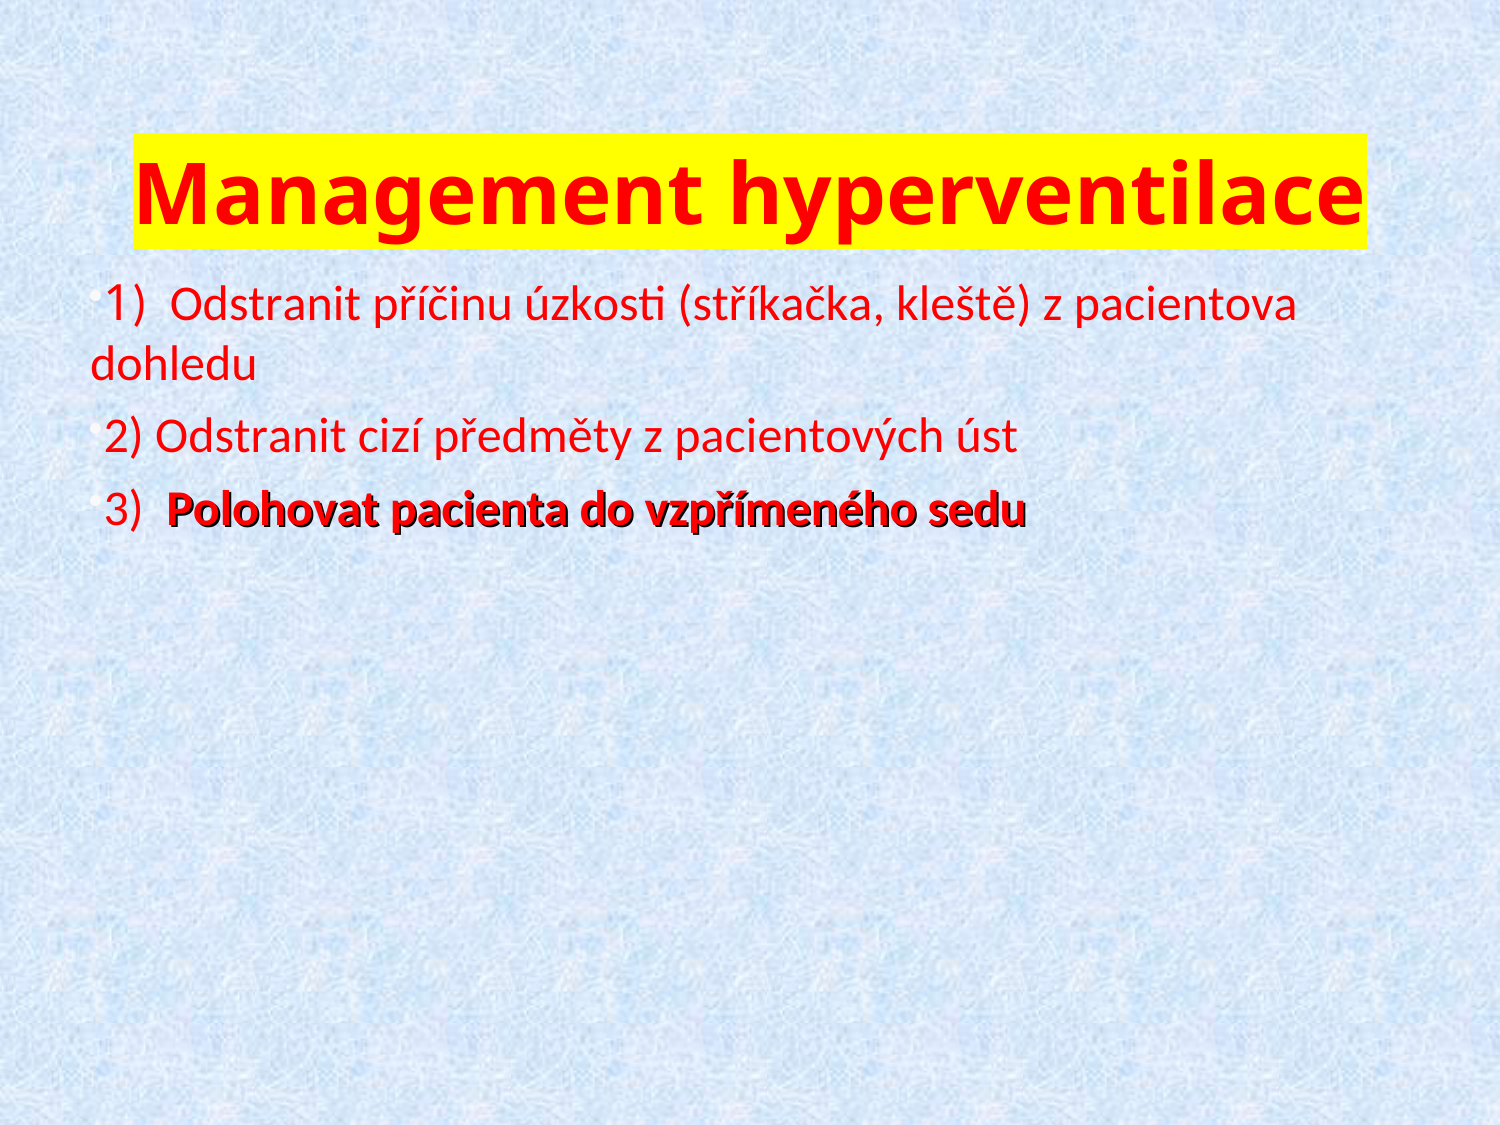

# Management hyperventilace
1) Odstranit příčinu úzkosti (stříkačka, kleště) z pacientova dohledu
2) Odstranit cizí předměty z pacientových úst
3) Polohovat pacienta do vzpřímeného sedu